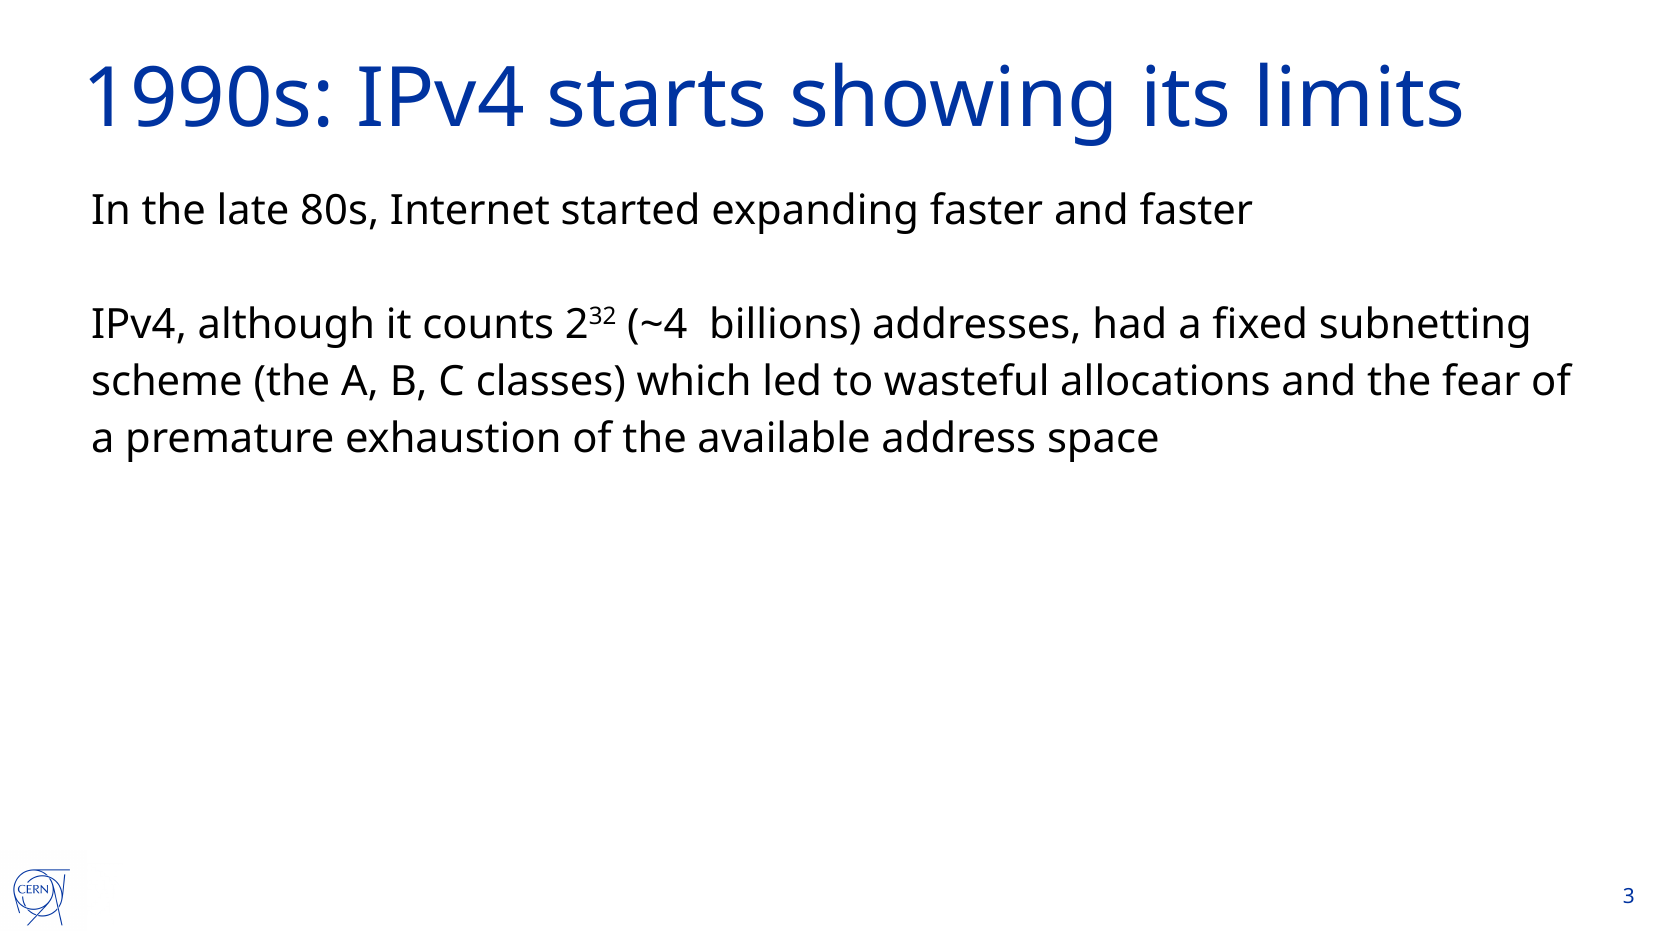

# 1990s: IPv4 starts showing its limits
In the late 80s, Internet started expanding faster and faster
IPv4, although it counts 232 (~4 billions) addresses, had a fixed subnetting scheme (the A, B, C classes) which led to wasteful allocations and the fear of a premature exhaustion of the available address space